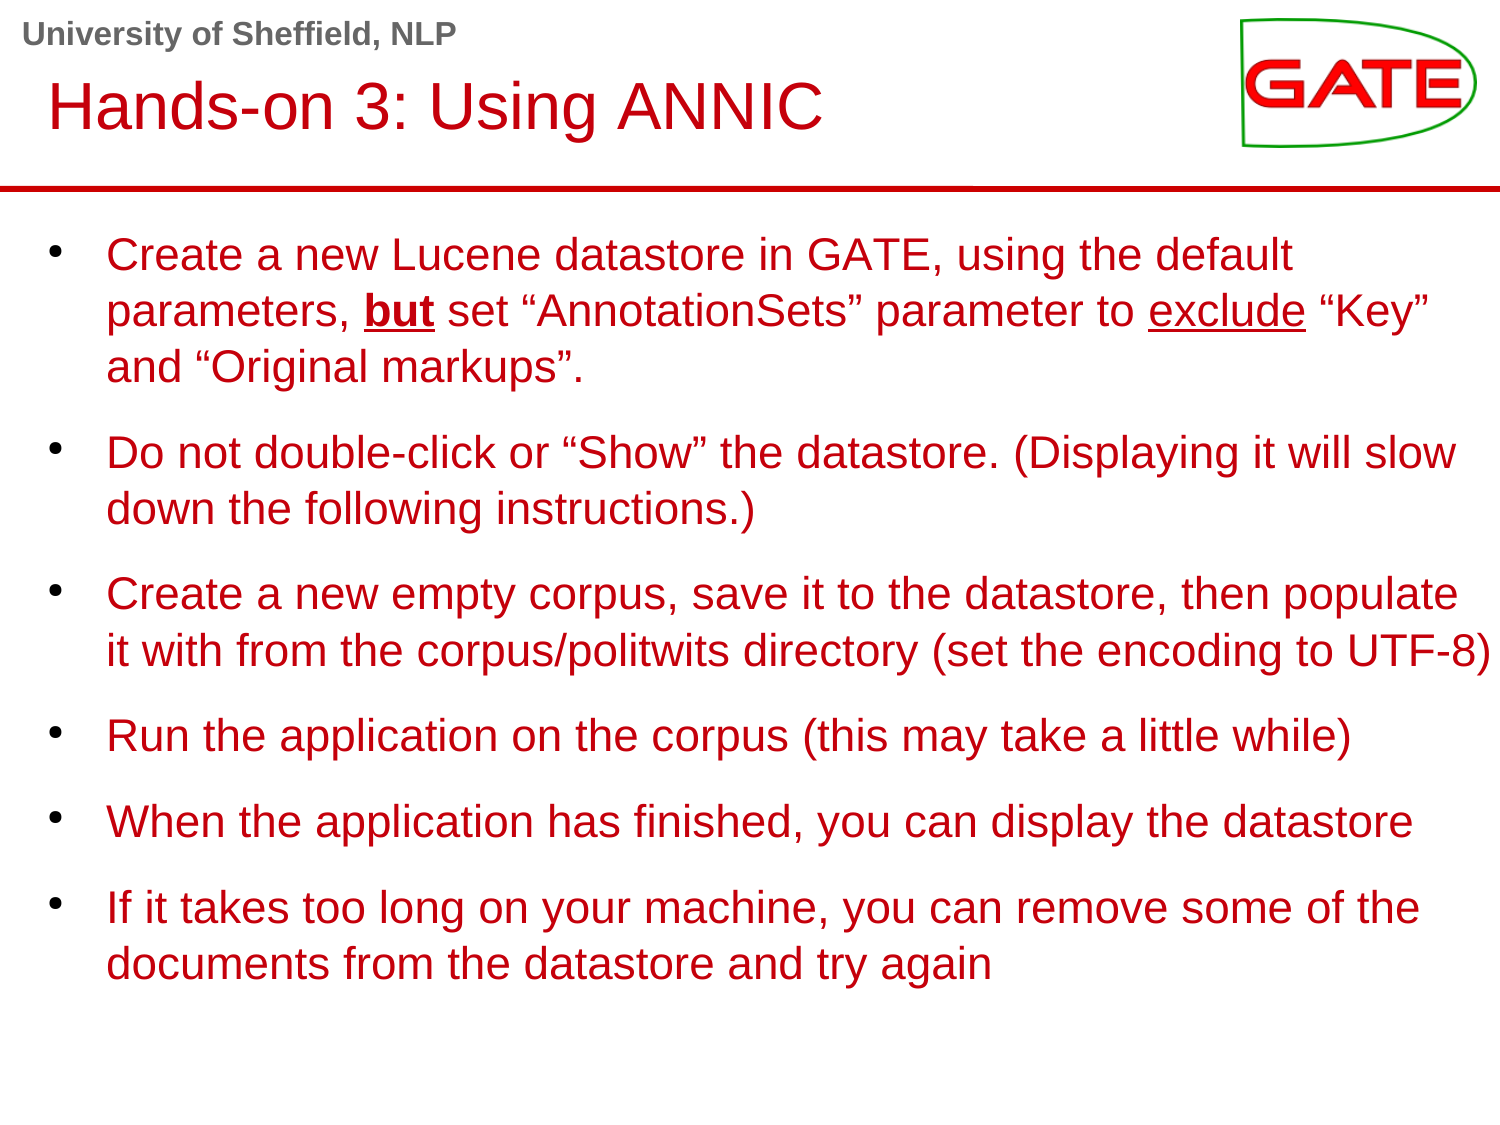

# Hands-on 3: Using ANNIC
Create a new Lucene datastore in GATE, using the default parameters, but set “AnnotationSets” parameter to exclude “Key” and “Original markups”.
Do not double-click or “Show” the datastore. (Displaying it will slow down the following instructions.)
Create a new empty corpus, save it to the datastore, then populate it with from the corpus/politwits directory (set the encoding to UTF-8)
Run the application on the corpus (this may take a little while)
When the application has finished, you can display the datastore
If it takes too long on your machine, you can remove some of the documents from the datastore and try again